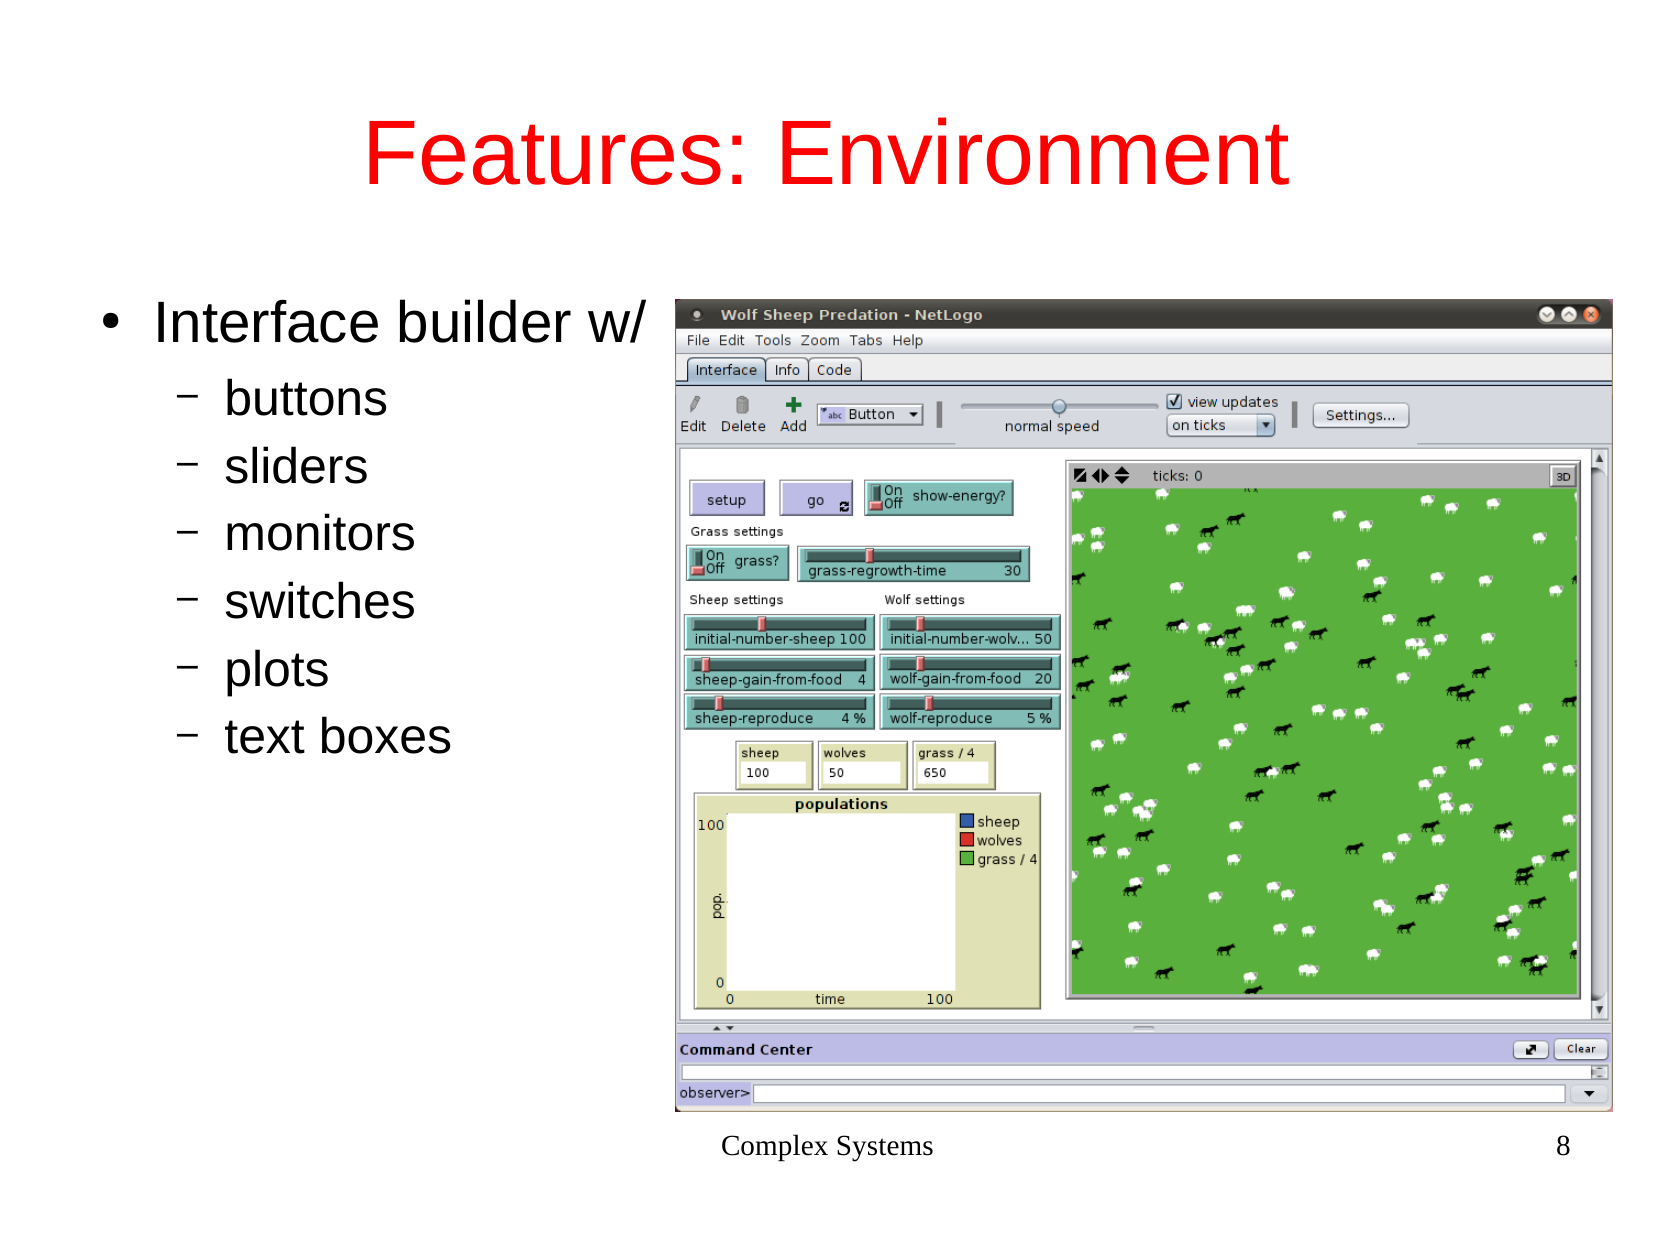

# Features: Environment
Interface builder w/
buttons
sliders
monitors
switches
plots
text boxes
Complex Systems
8